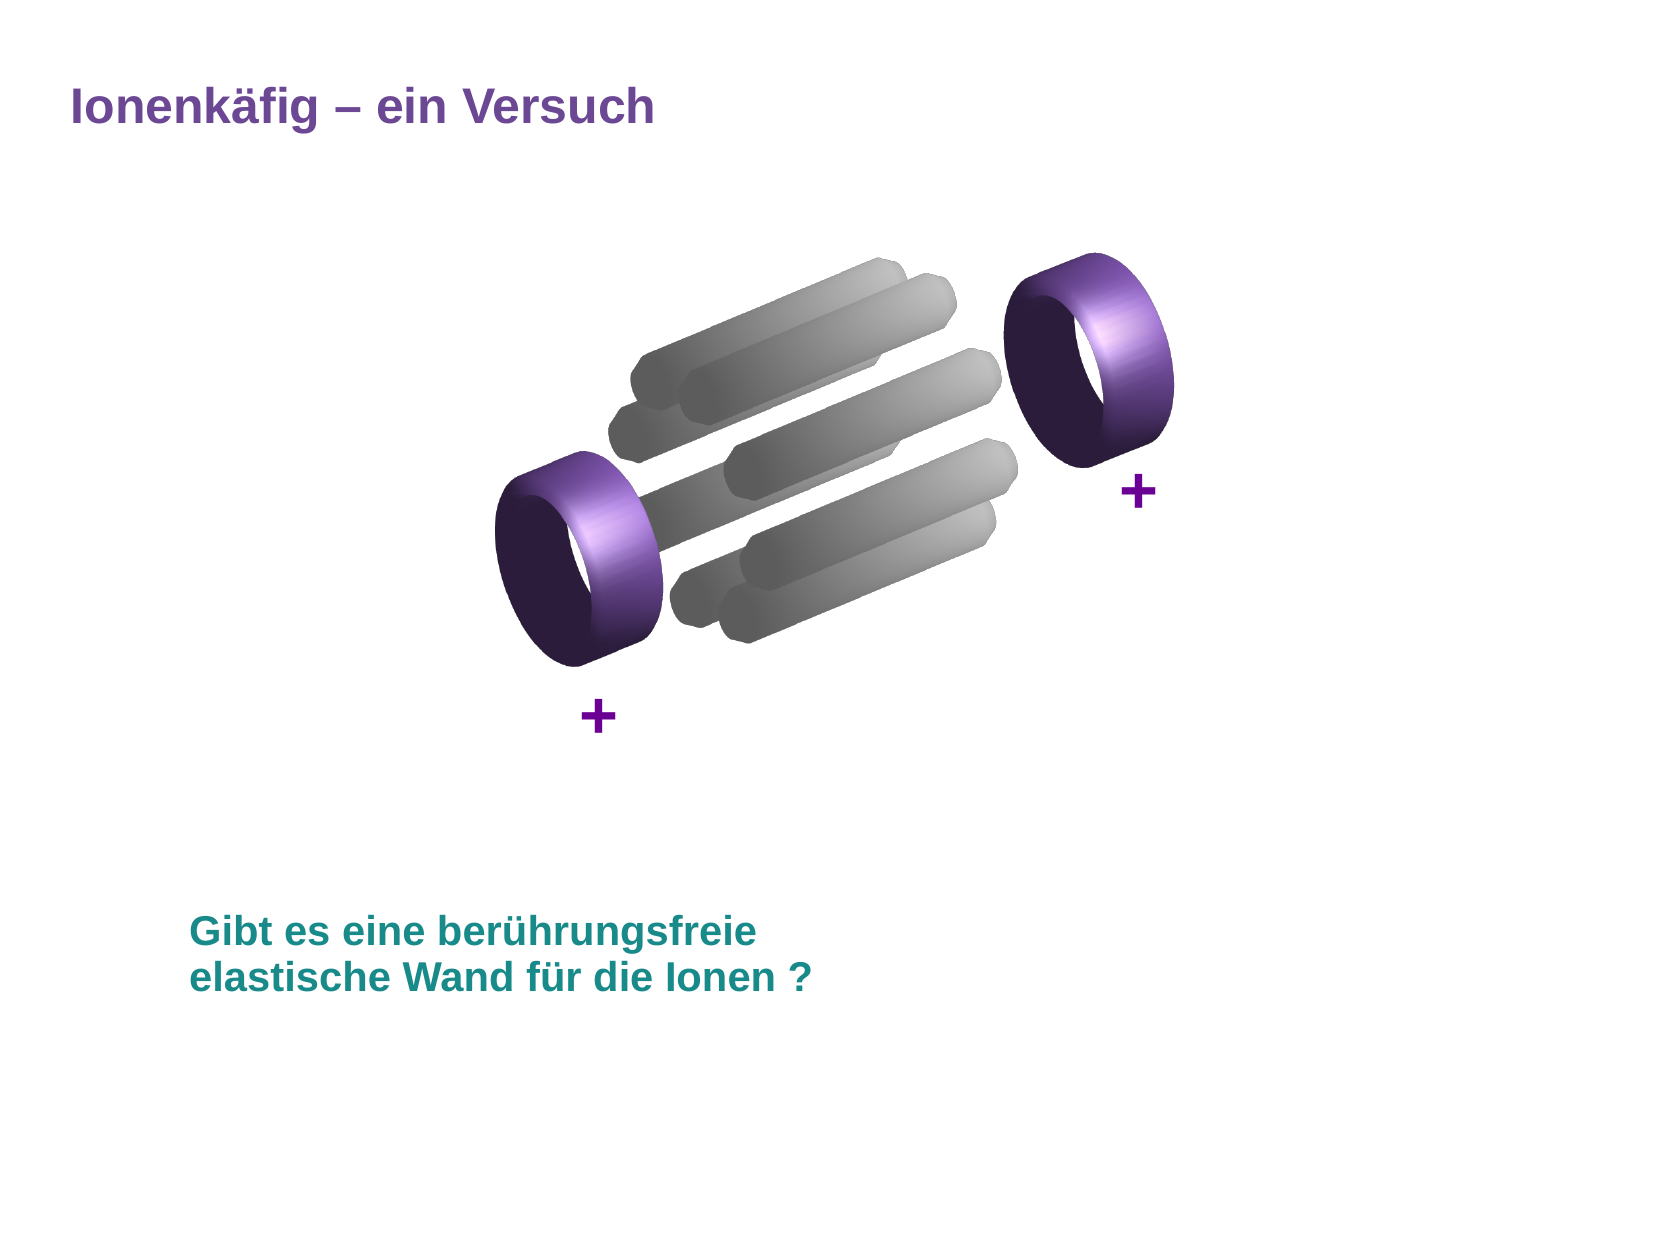

Ionenkäfig – ein Versuch
+
+
Gibt es eine berührungsfreie
elastische Wand für die Ionen ?